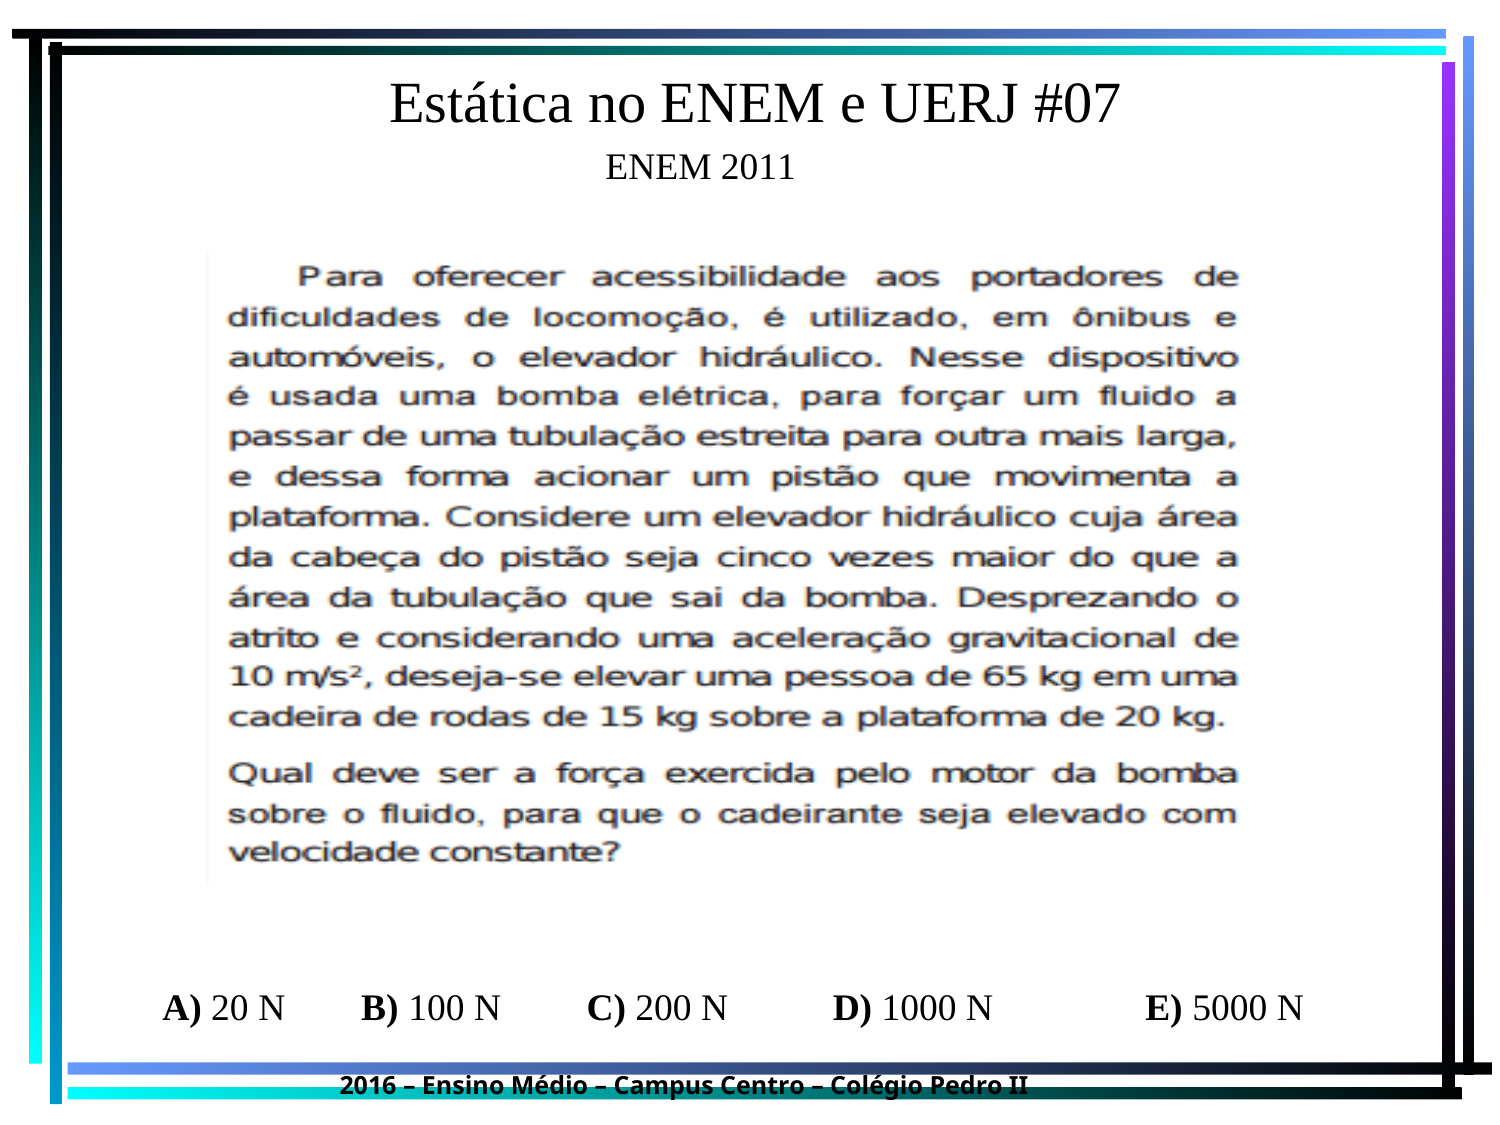

# Estática no ENEM e UERJ #07
ENEM 2011
A) 20 N B) 100 N C) 200 N D) 1000 N E) 5000 N
2016 – Ensino Médio – Campus Centro – Colégio Pedro II